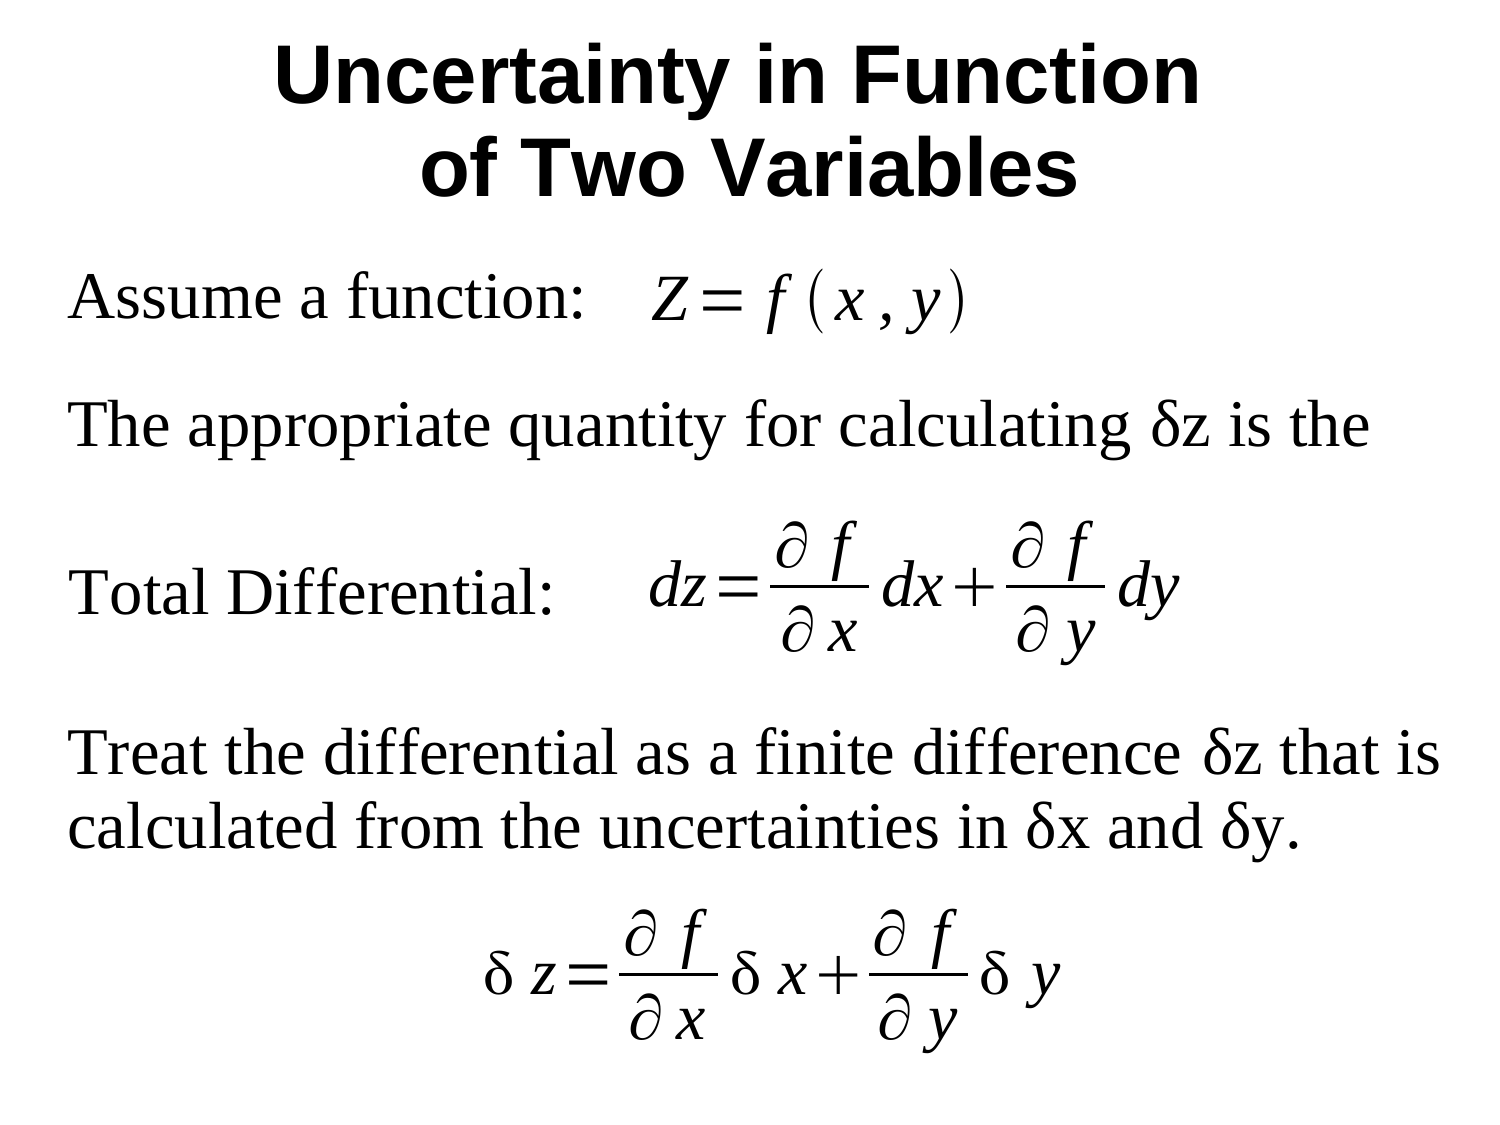

Uncertainty in Function
of Two Variables
Assume a function:
The appropriate quantity for calculating δz is the
Total Differential:
Treat the differential as a finite difference δz that is calculated from the uncertainties in δx and δy.